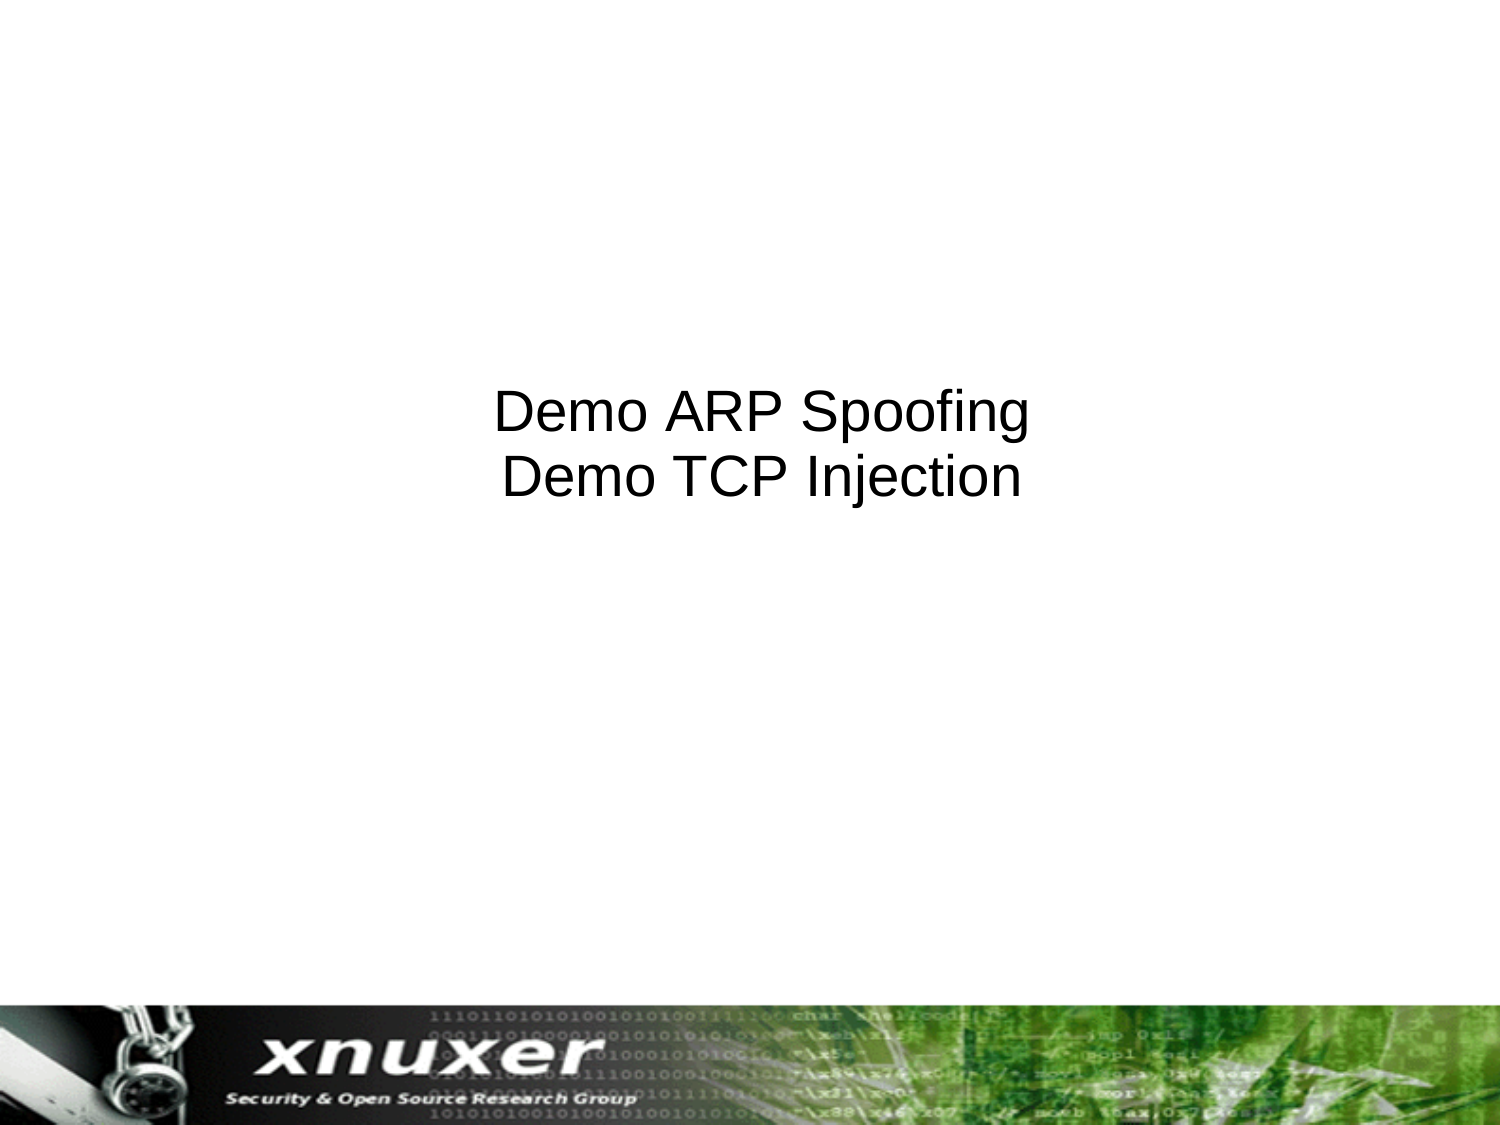

# Demo ARP Spoofing Demo TCP Injection